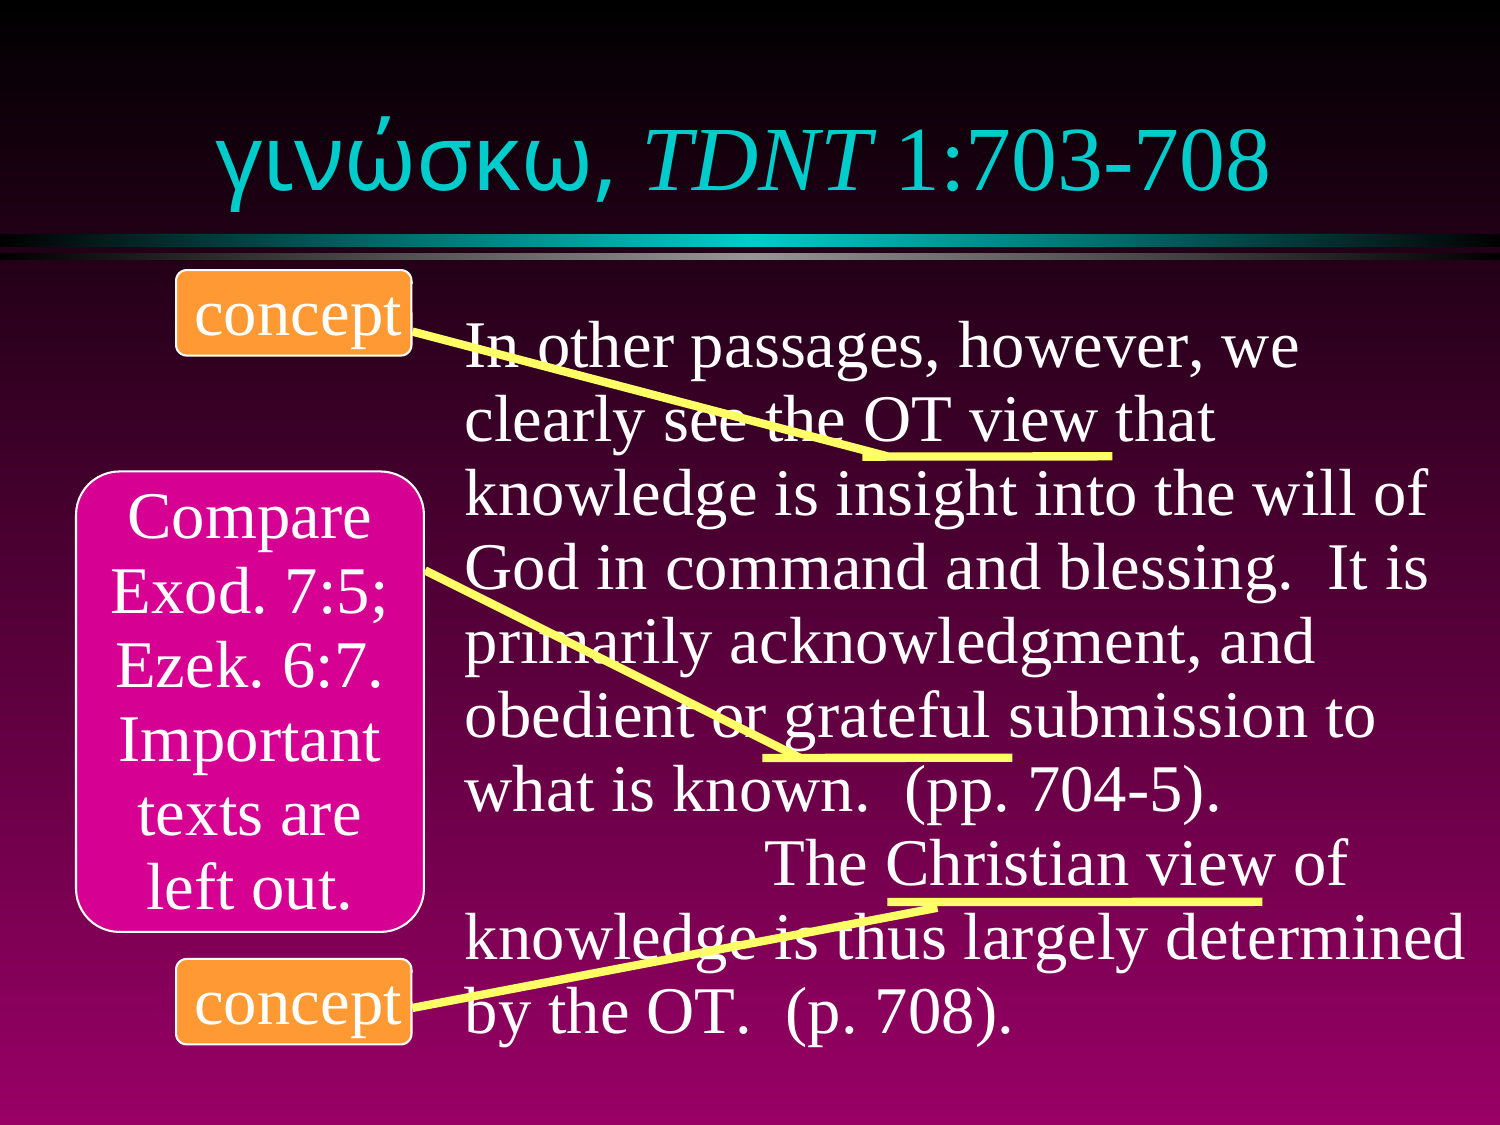

# γινώσκω, TDNT 1:703-708
concept
In other passages, however, we clearly see the OT view that knowledge is insight into the will of God in command and blessing. It is primarily acknowledgment, and obedient or grateful submission to what is known. (pp. 704-5).
		The Christian view of knowledge is thus largely determined by the OT. (p. 708).
Compare
Exod. 7:5;
Ezek. 6:7.
Important
texts are
left out.
concept